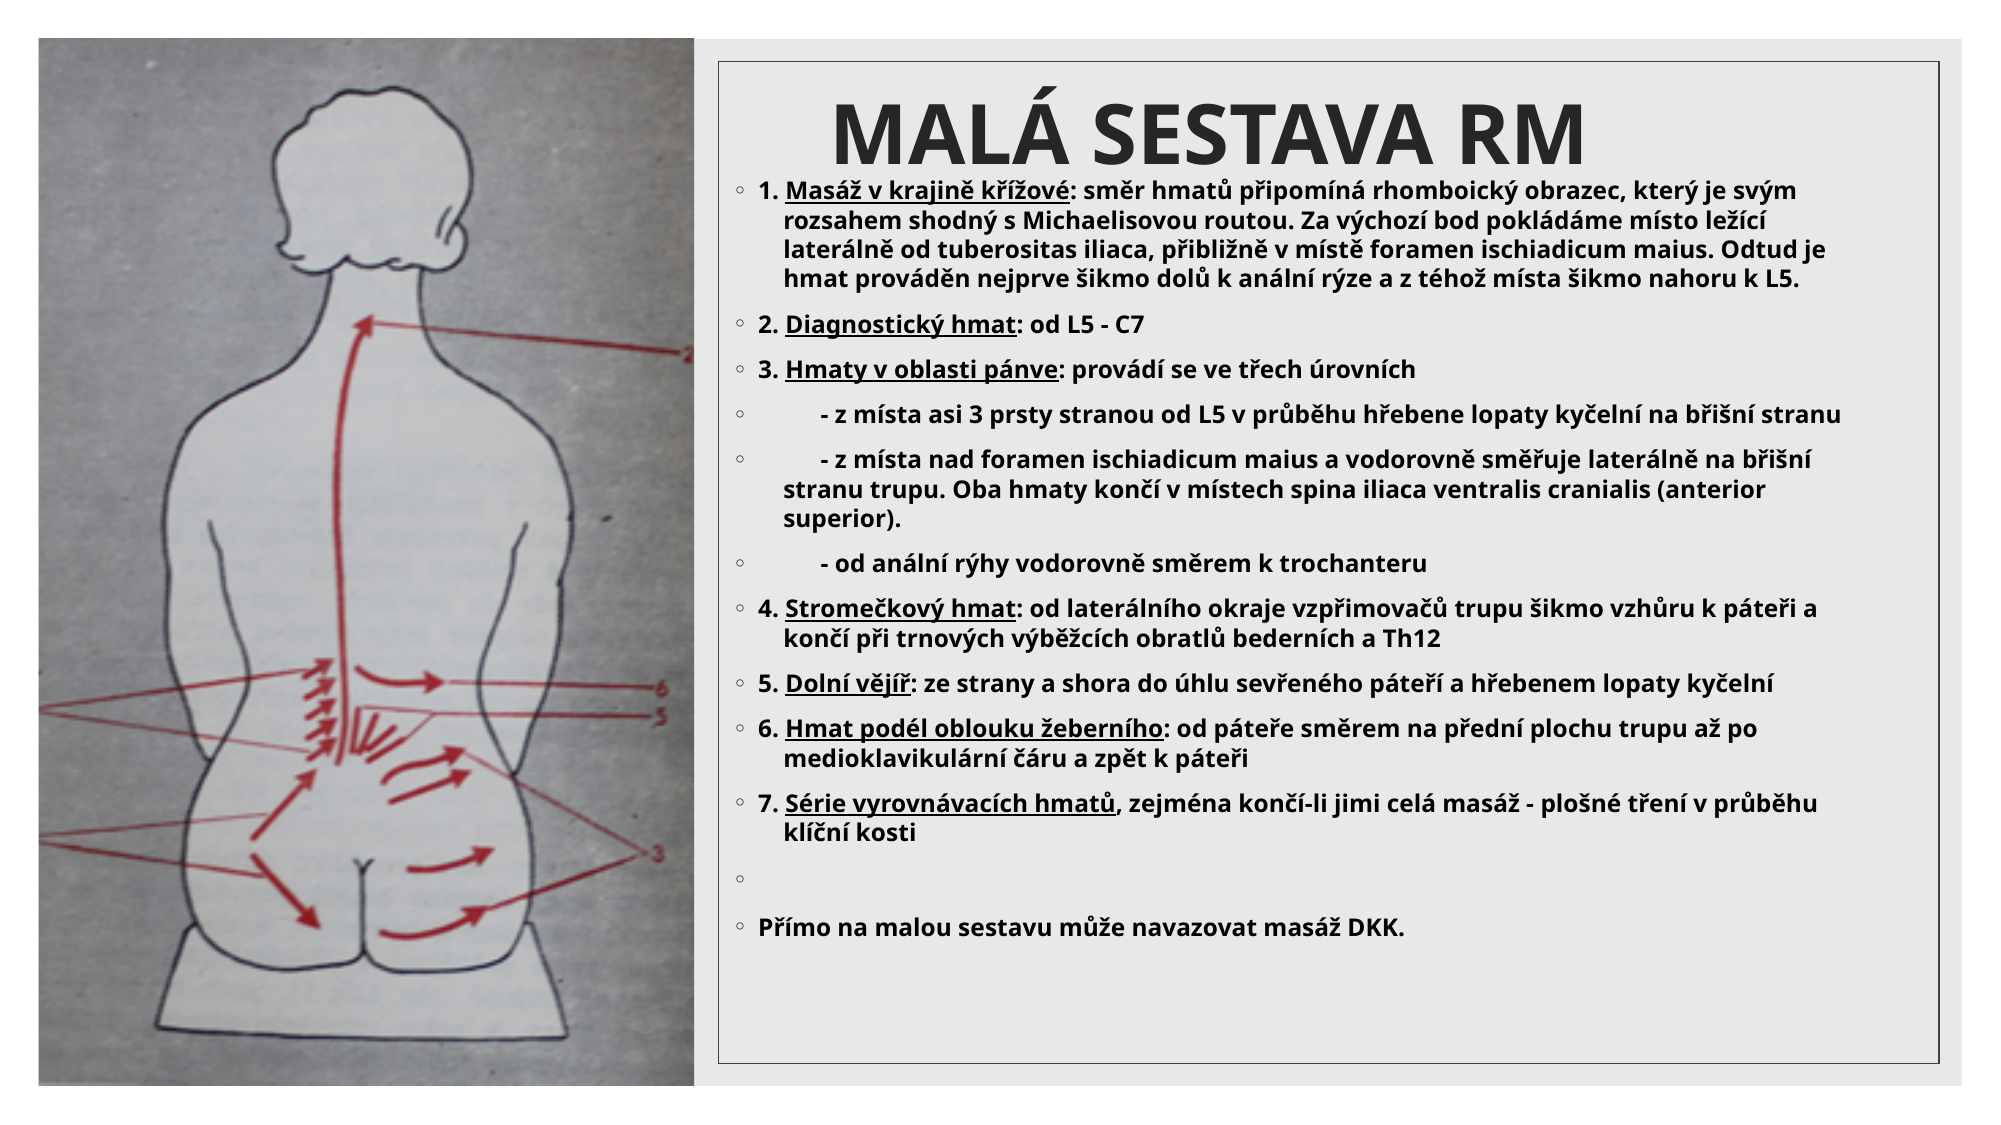

# MALÁ SESTAVA RM
1. Masáž v krajině křížové: směr hmatů připomíná rhomboický obrazec, který je svým rozsahem shodný s Michaelisovou routou. Za výchozí bod pokládáme místo ležící laterálně od tuberositas iliaca, přibližně v místě foramen ischiadicum maius. Odtud je hmat prováděn nejprve šikmo dolů k anální rýze a z téhož místa šikmo nahoru k L5.
2. Diagnostický hmat: od L5 - C7
3. Hmaty v oblasti pánve: provádí se ve třech úrovních
          - z místa asi 3 prsty stranou od L5 v průběhu hřebene lopaty kyčelní na břišní stranu
          - z místa nad foramen ischiadicum maius a vodorovně směřuje laterálně na břišní stranu trupu. Oba hmaty končí v místech spina iliaca ventralis cranialis (anterior superior).
          - od anální rýhy vodorovně směrem k trochanteru
4. Stromečkový hmat: od laterálního okraje vzpřimovačů trupu šikmo vzhůru k páteři a končí při trnových výběžcích obratlů bederních a Th12
5. Dolní vějíř: ze strany a shora do úhlu sevřeného páteří a hřebenem lopaty kyčelní
6. Hmat podél oblouku žeberního: od páteře směrem na přední plochu trupu až po medioklavikulární čáru a zpět k páteři
7. Série vyrovnávacích hmatů, zejména končí-li jimi celá masáž - plošné tření v průběhu klíční kosti
Přímo na malou sestavu může navazovat masáž DKK.